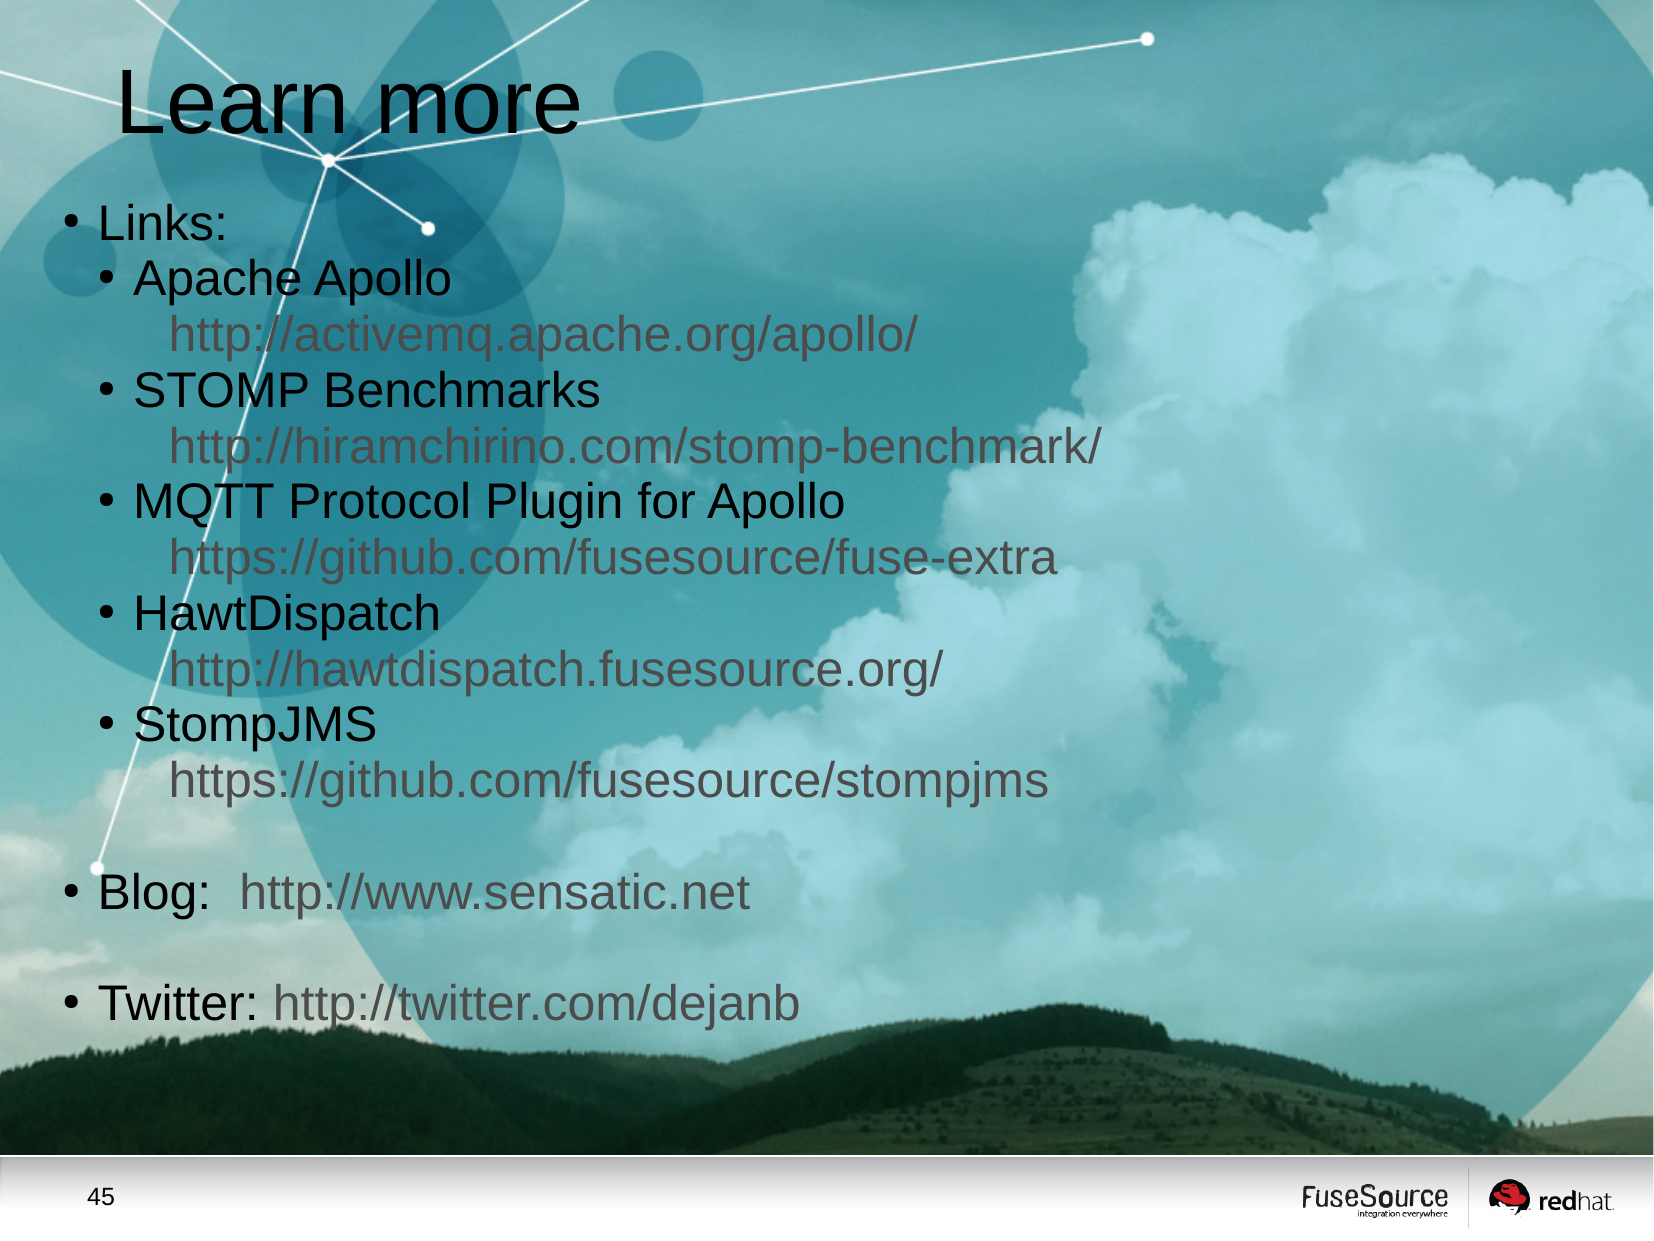

Learn more
Links:
Apache Apollo
http://activemq.apache.org/apollo/
STOMP Benchmarks
http://hiramchirino.com/stomp-benchmark/
MQTT Protocol Plugin for Apollo
https://github.com/fusesource/fuse-extra
HawtDispatch
http://hawtdispatch.fusesource.org/
StompJMS
https://github.com/fusesource/stompjms
Blog: http://www.sensatic.net
Twitter: http://twitter.com/dejanb